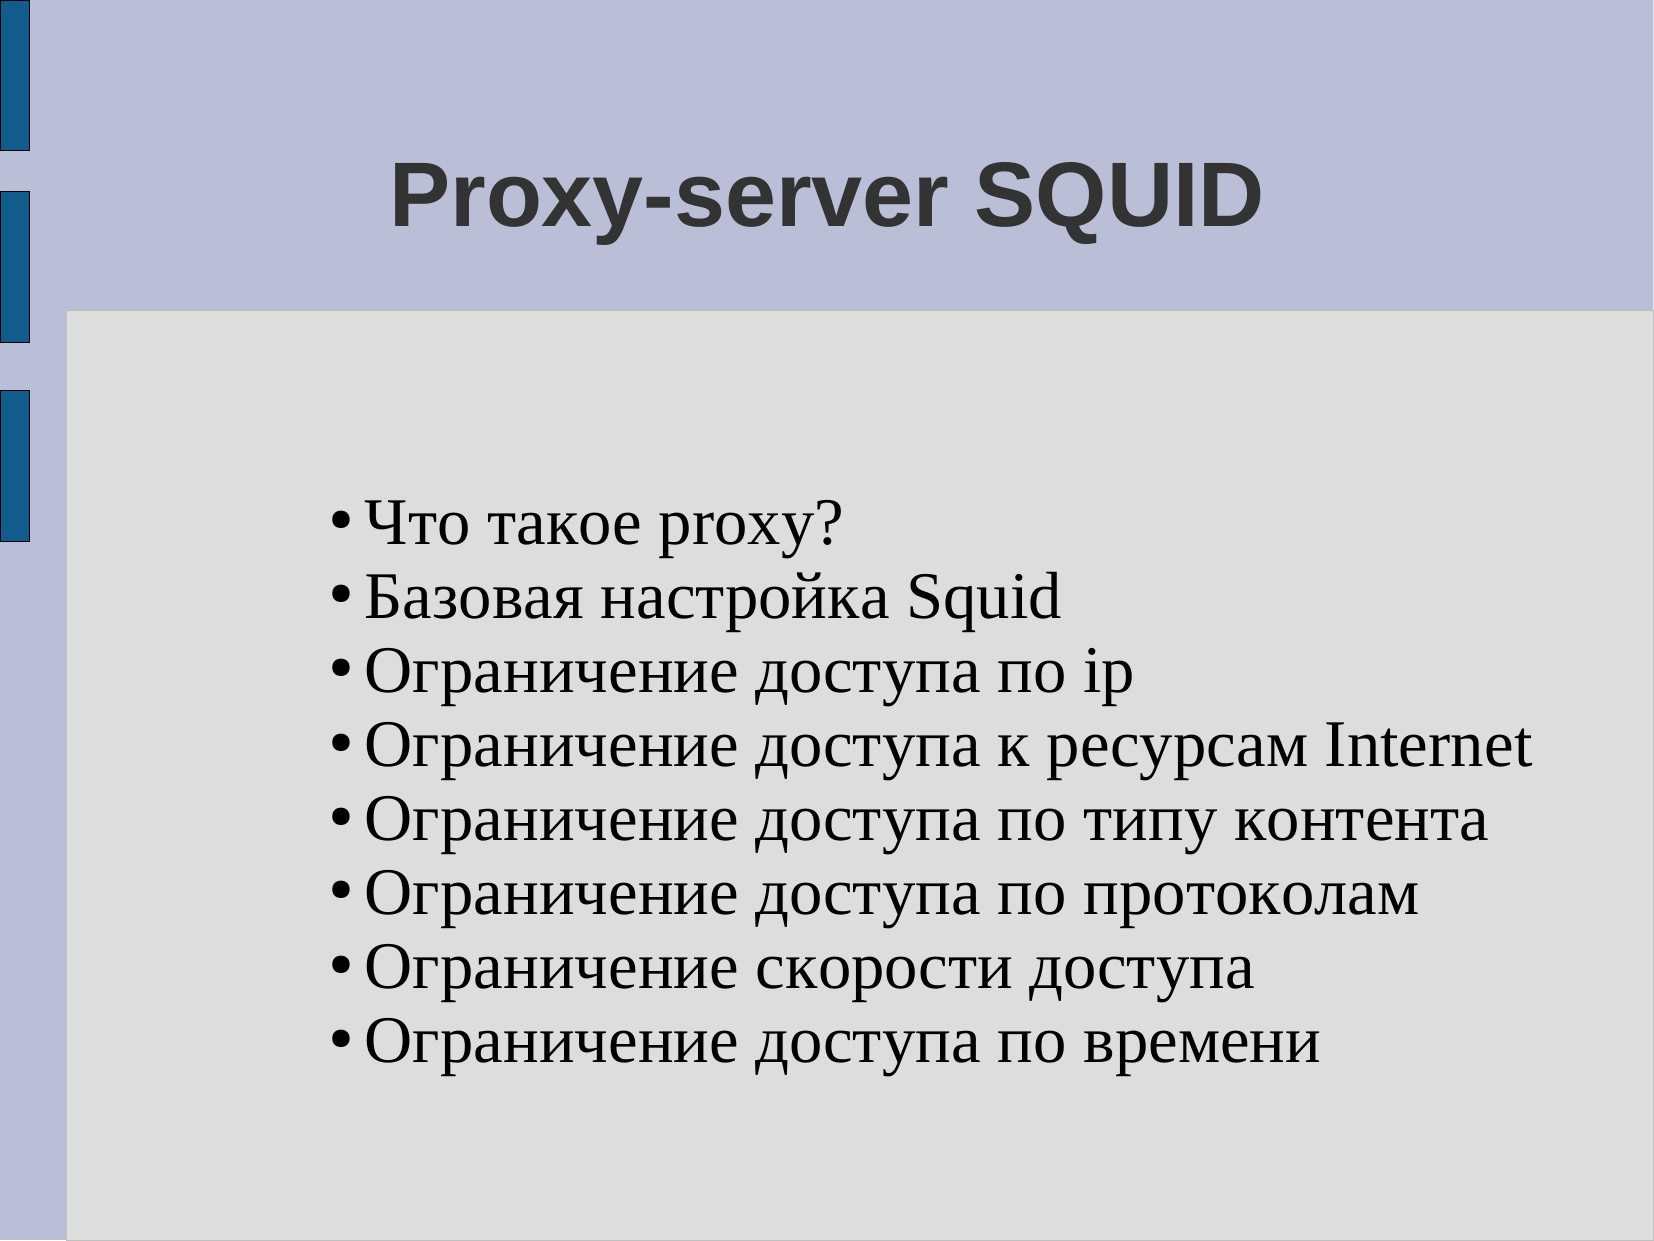

# Proxy-server SQUID
Что такое proxy?
Базовая настройка Squid
Ограничение доступа по ip
Ограничение доступа к ресурсам Internet
Ограничение доступа по типу контента
Ограничение доступа по протоколам
Ограничение скорости доступа
Ограничение доступа по времени